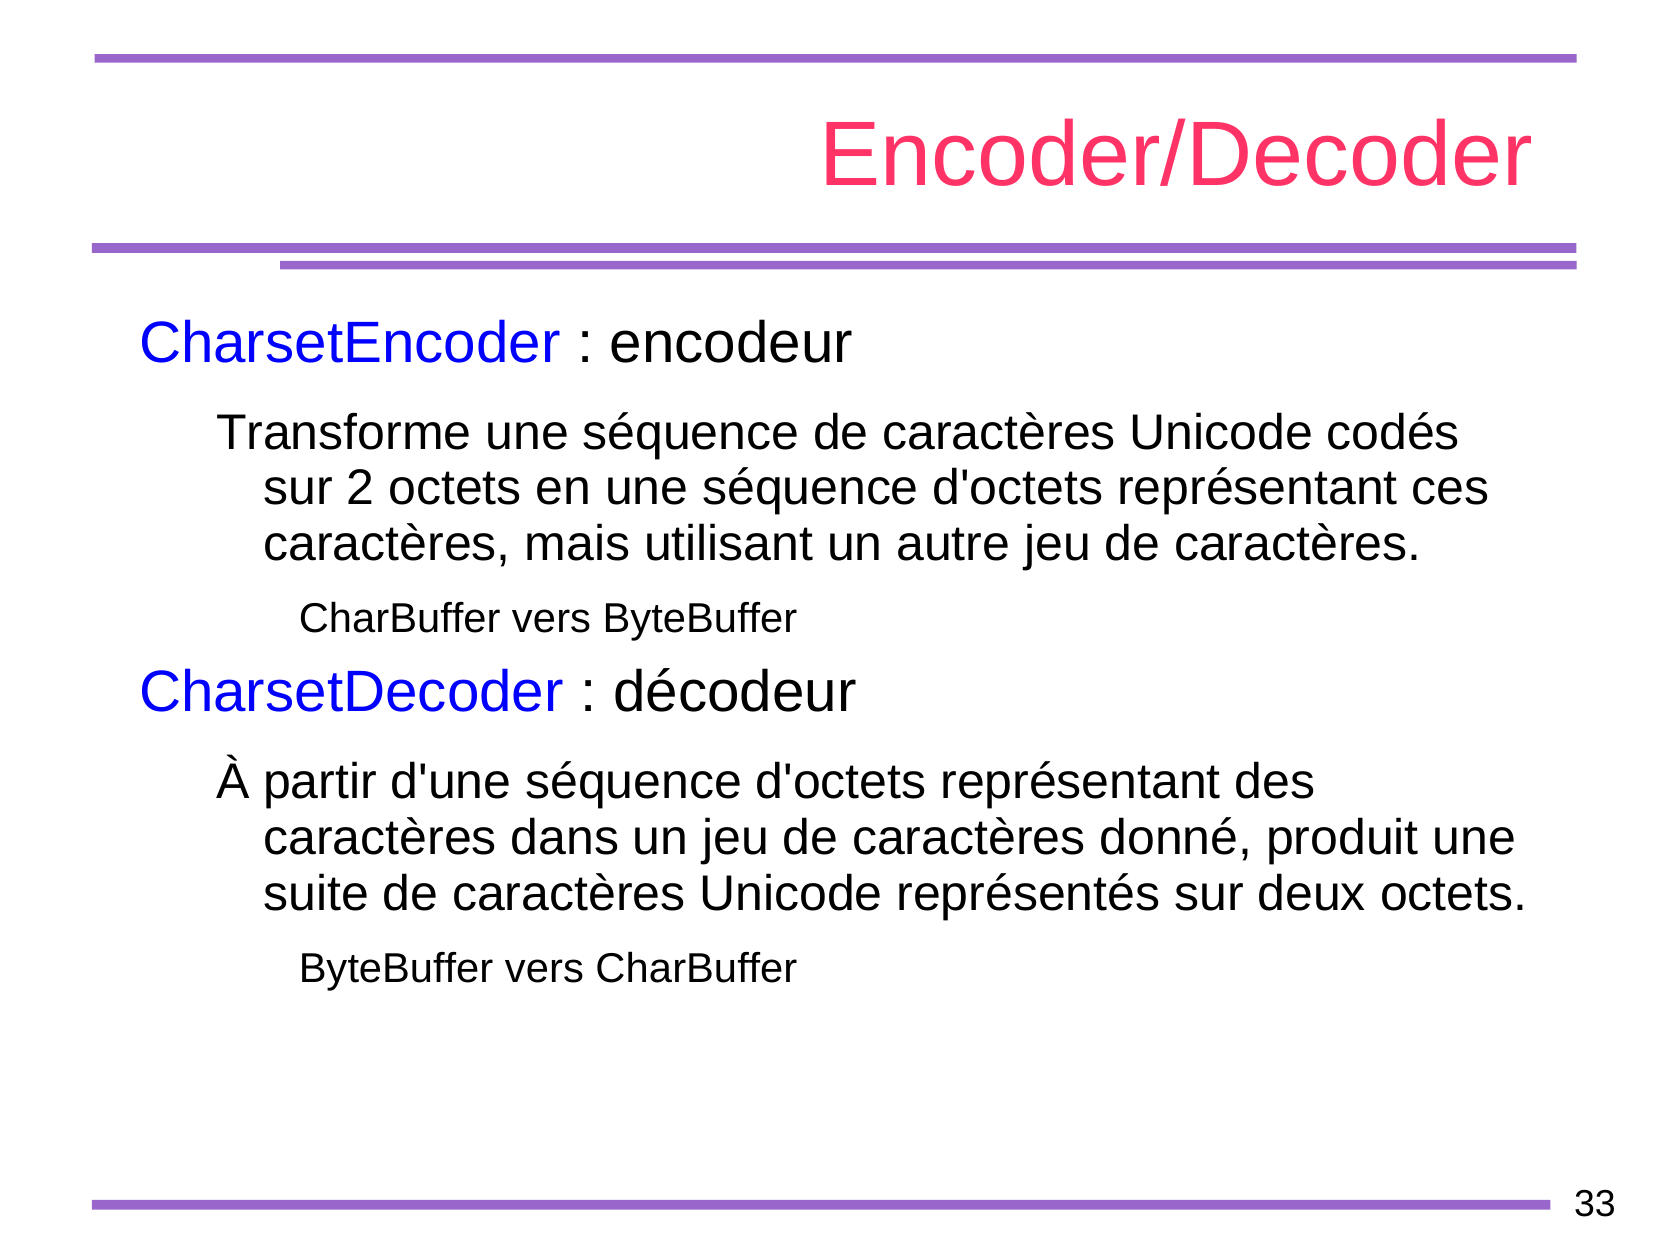

# Encoder/Decoder
CharsetEncoder : encodeur
Transforme une séquence de caractères Unicode codés sur 2 octets en une séquence d'octets représentant ces caractères, mais utilisant un autre jeu de caractères.
CharBuffer vers ByteBuffer
CharsetDecoder : décodeur
À partir d'une séquence d'octets représentant des caractères dans un jeu de caractères donné, produit une suite de caractères Unicode représentés sur deux octets.
ByteBuffer vers CharBuffer